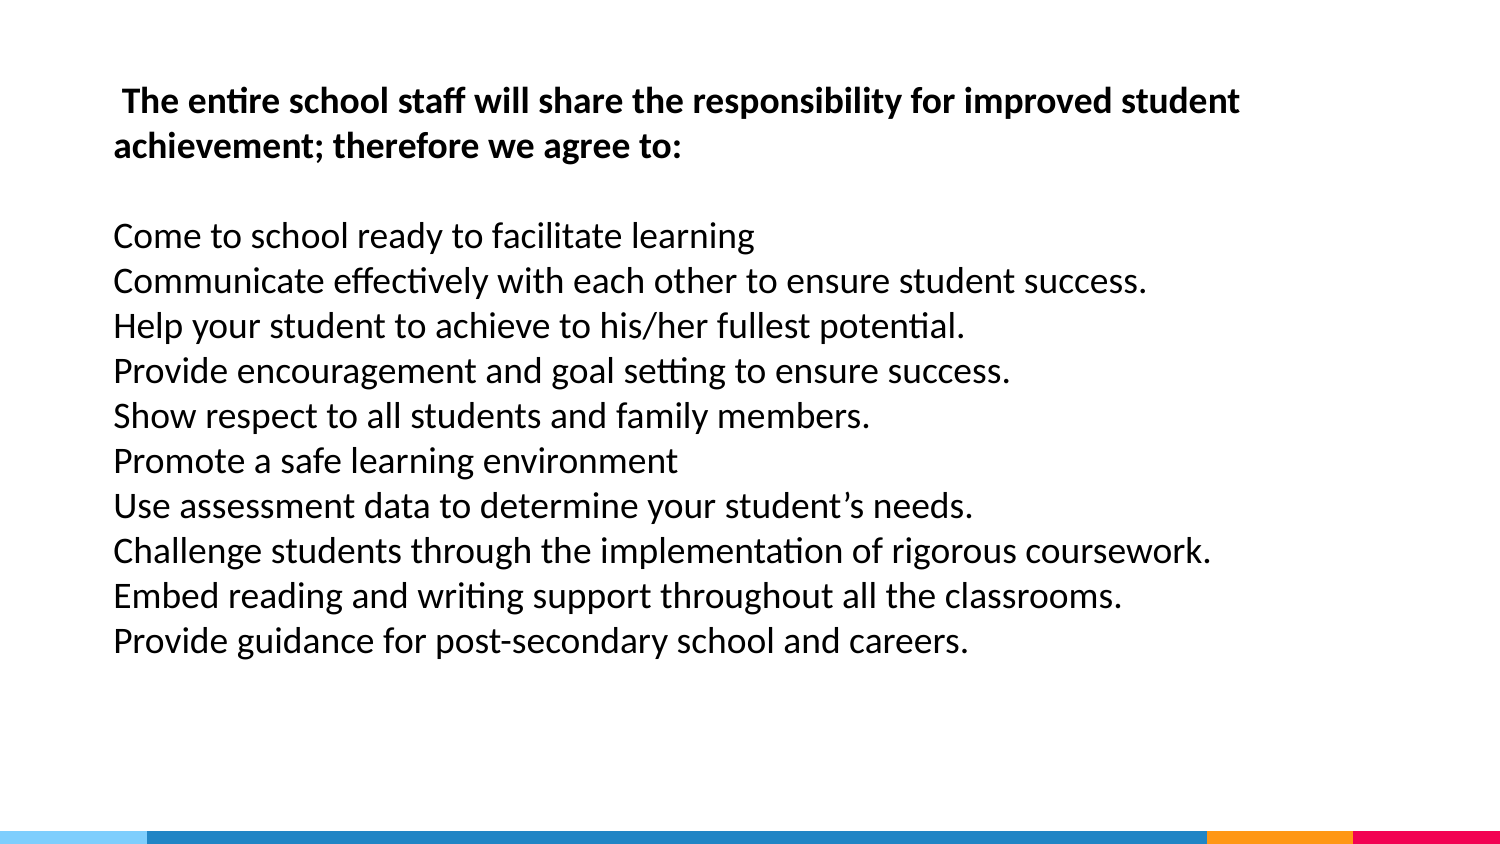

The entire school staff will share the responsibility for improved student achievement; therefore we agree to:
Come to school ready to facilitate learning
Communicate effectively with each other to ensure student success.
Help your student to achieve to his/her fullest potential.
Provide encouragement and goal setting to ensure success.
Show respect to all students and family members.
Promote a safe learning environment
Use assessment data to determine your student’s needs.
Challenge students through the implementation of rigorous coursework.
Embed reading and writing support throughout all the classrooms.
Provide guidance for post-secondary school and careers.